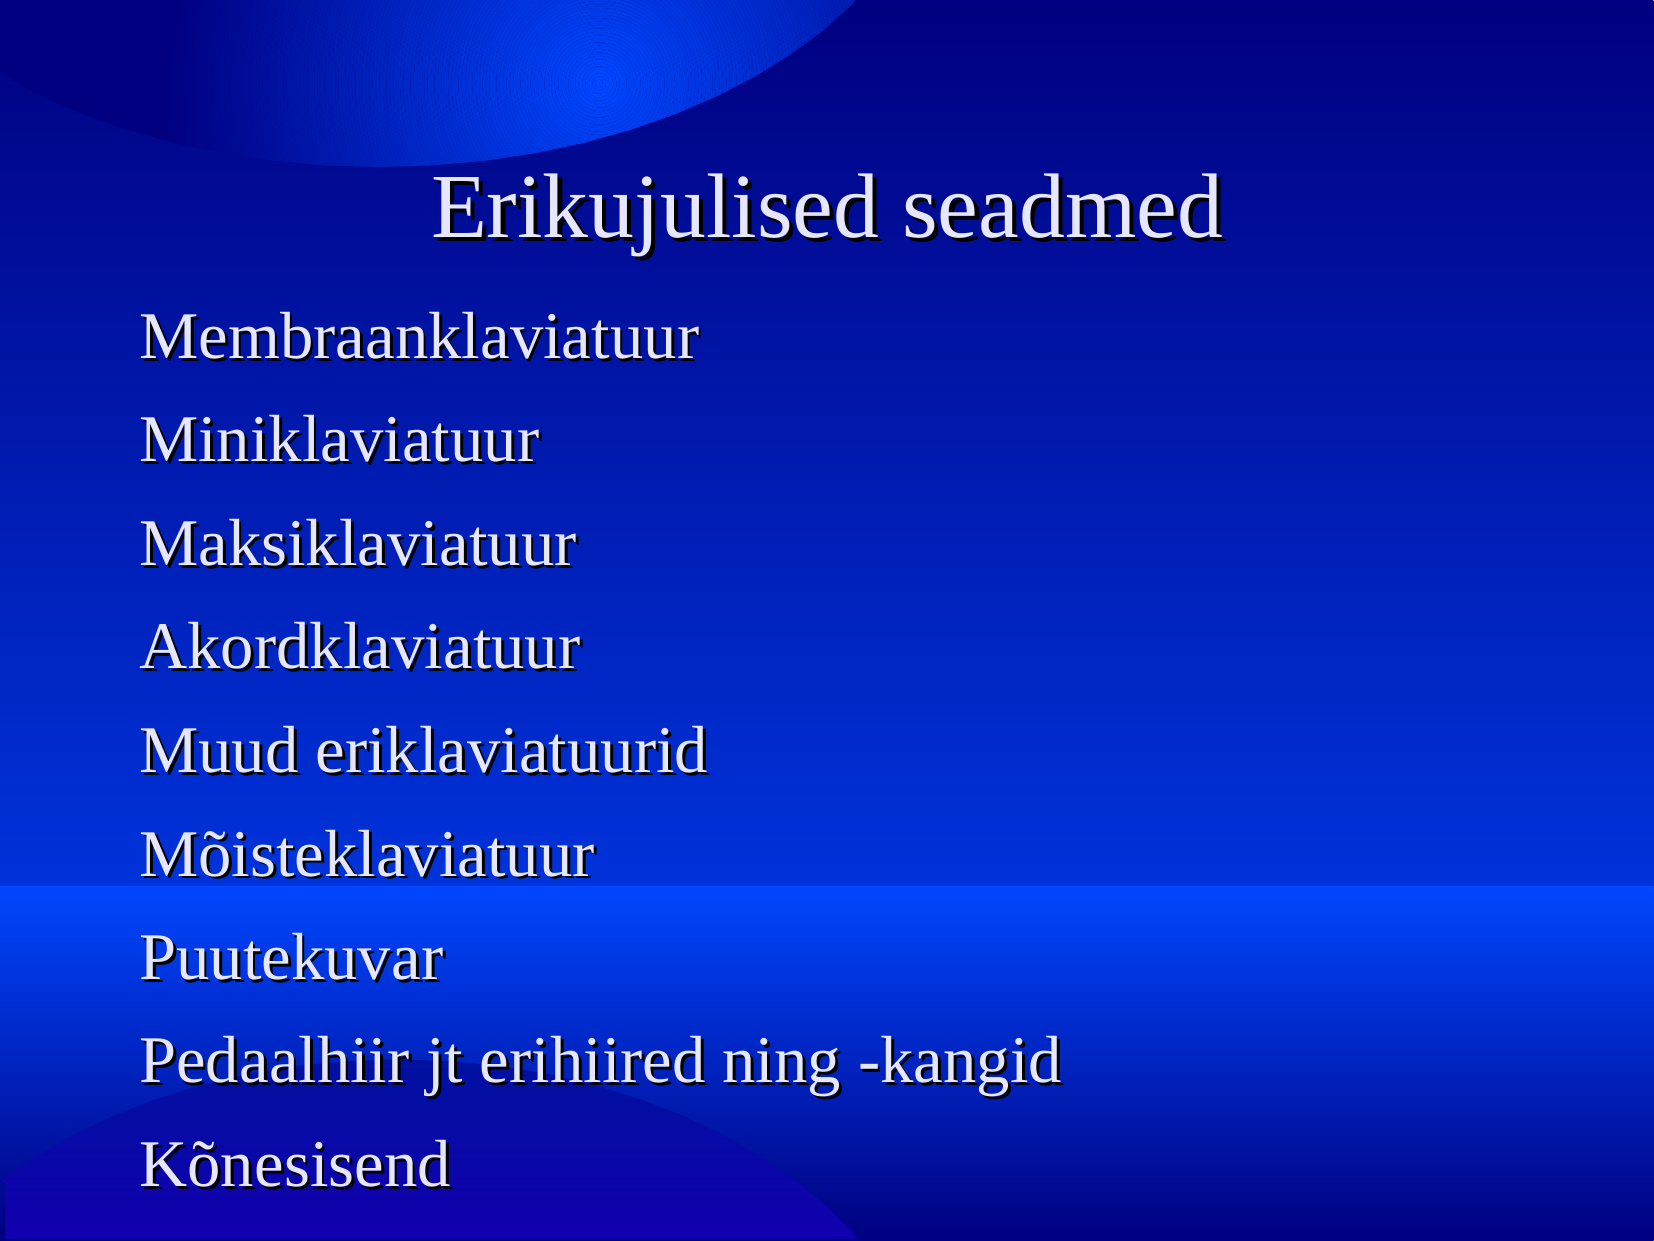

# Erikujulised seadmed
Membraanklaviatuur
Miniklaviatuur
Maksiklaviatuur
Akordklaviatuur
Muud eriklaviatuurid
Mõisteklaviatuur
Puutekuvar
Pedaalhiir jt erihiired ning -kangid
Kõnesisend